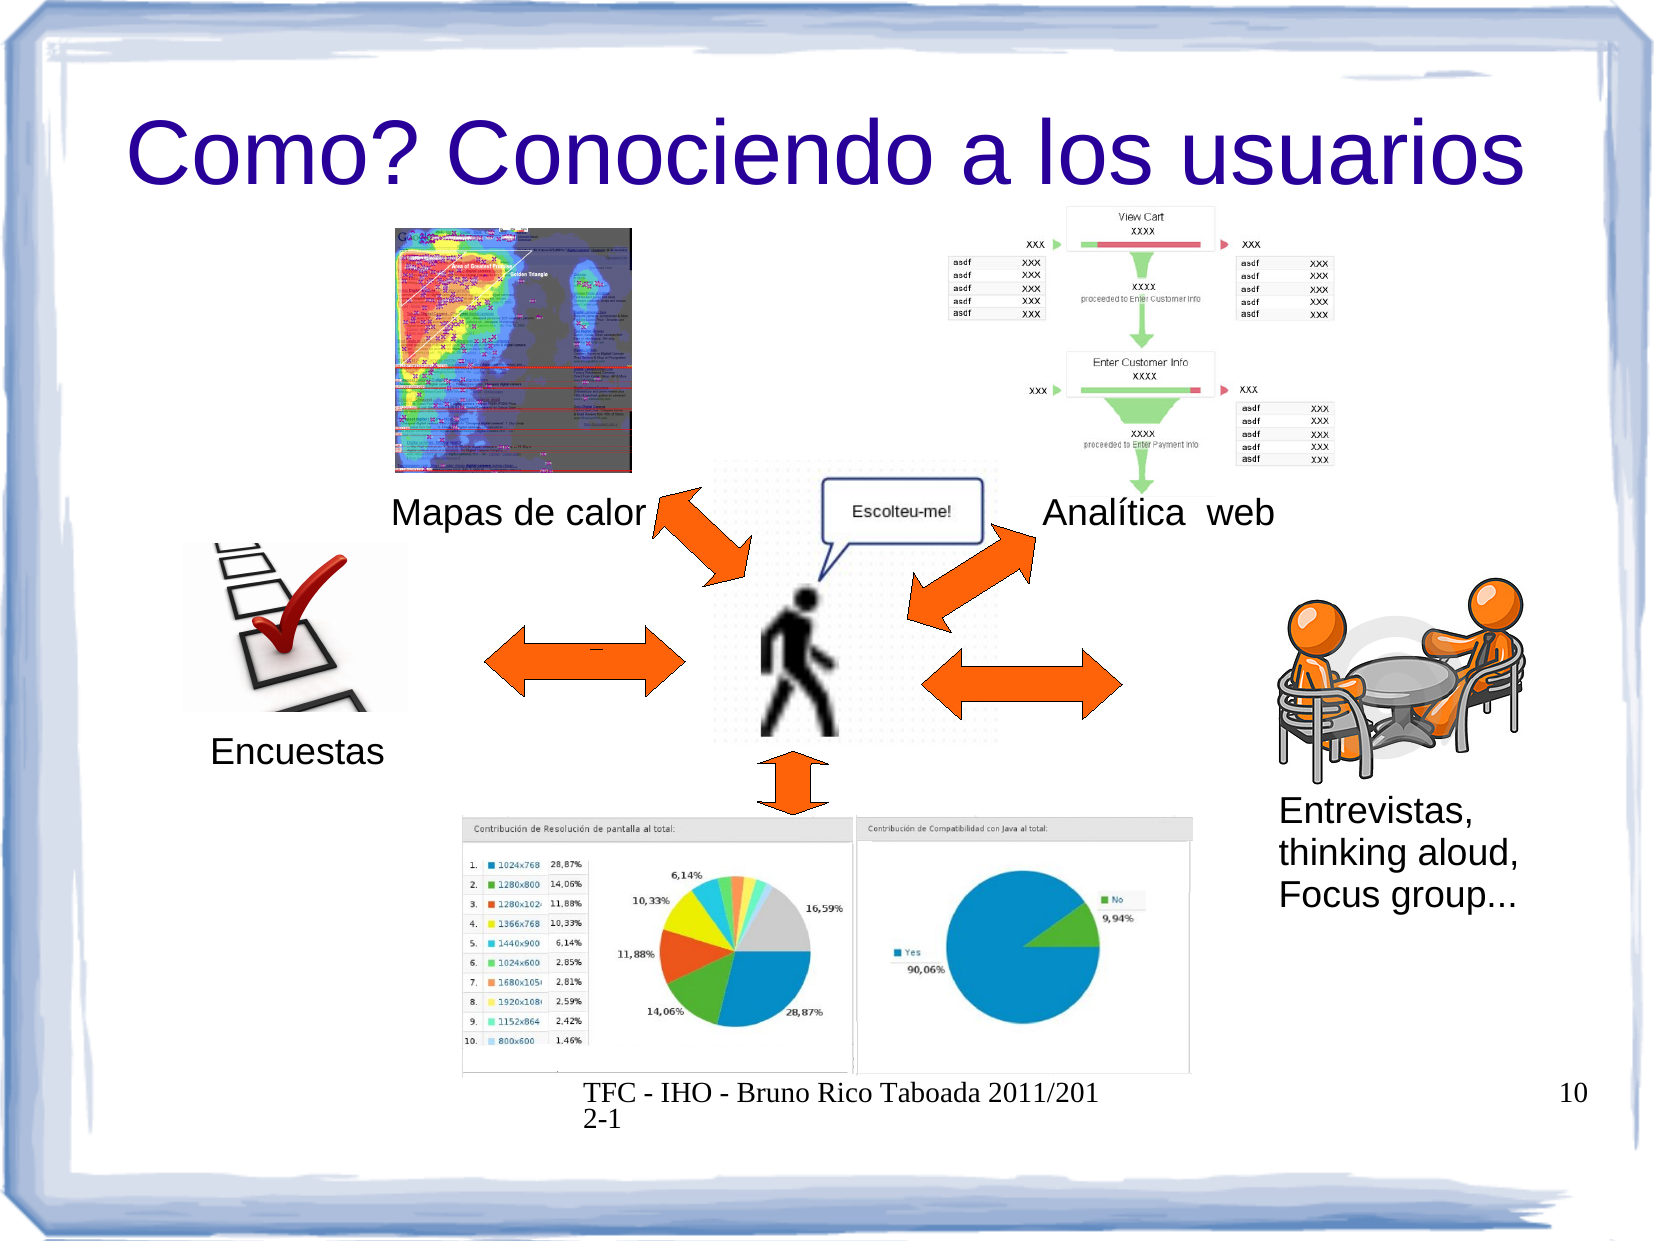

# Como? Conociendo a los usuarios
Mapas de calor
Analítica web
Encuestas
Entrevistas, thinking aloud, Focus group...
TFC - IHO - Bruno Rico Taboada 2011/2012-1
10